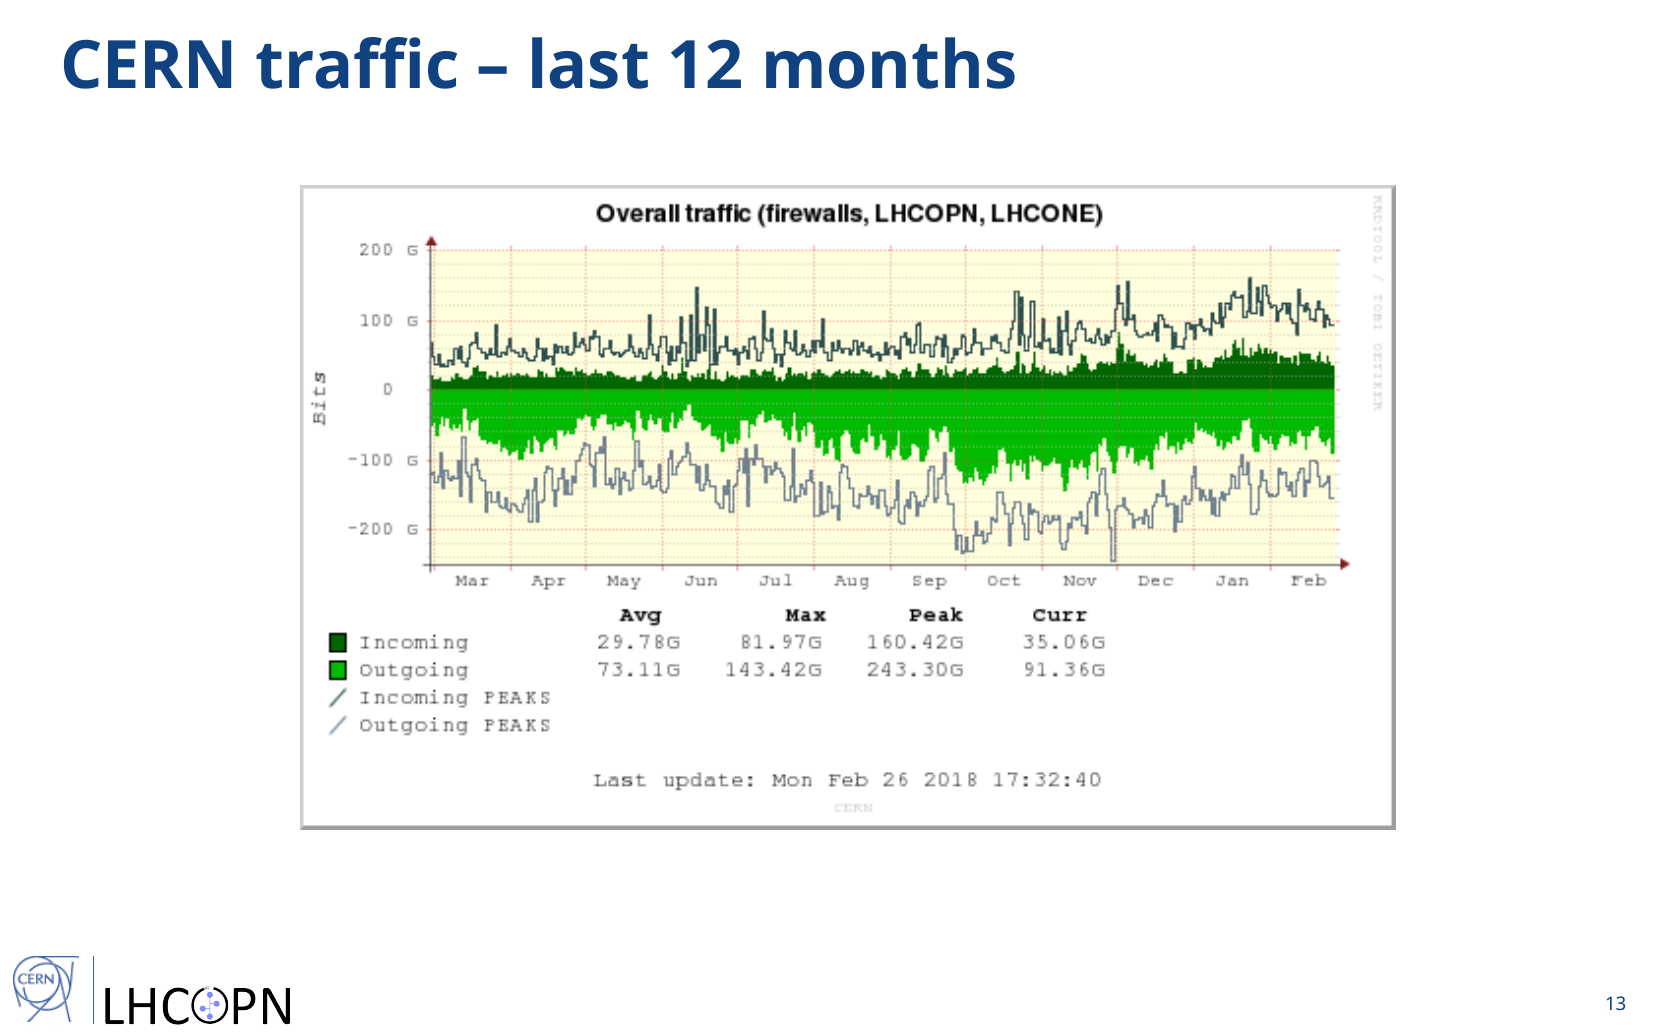

# CERN traffic – last 12 months